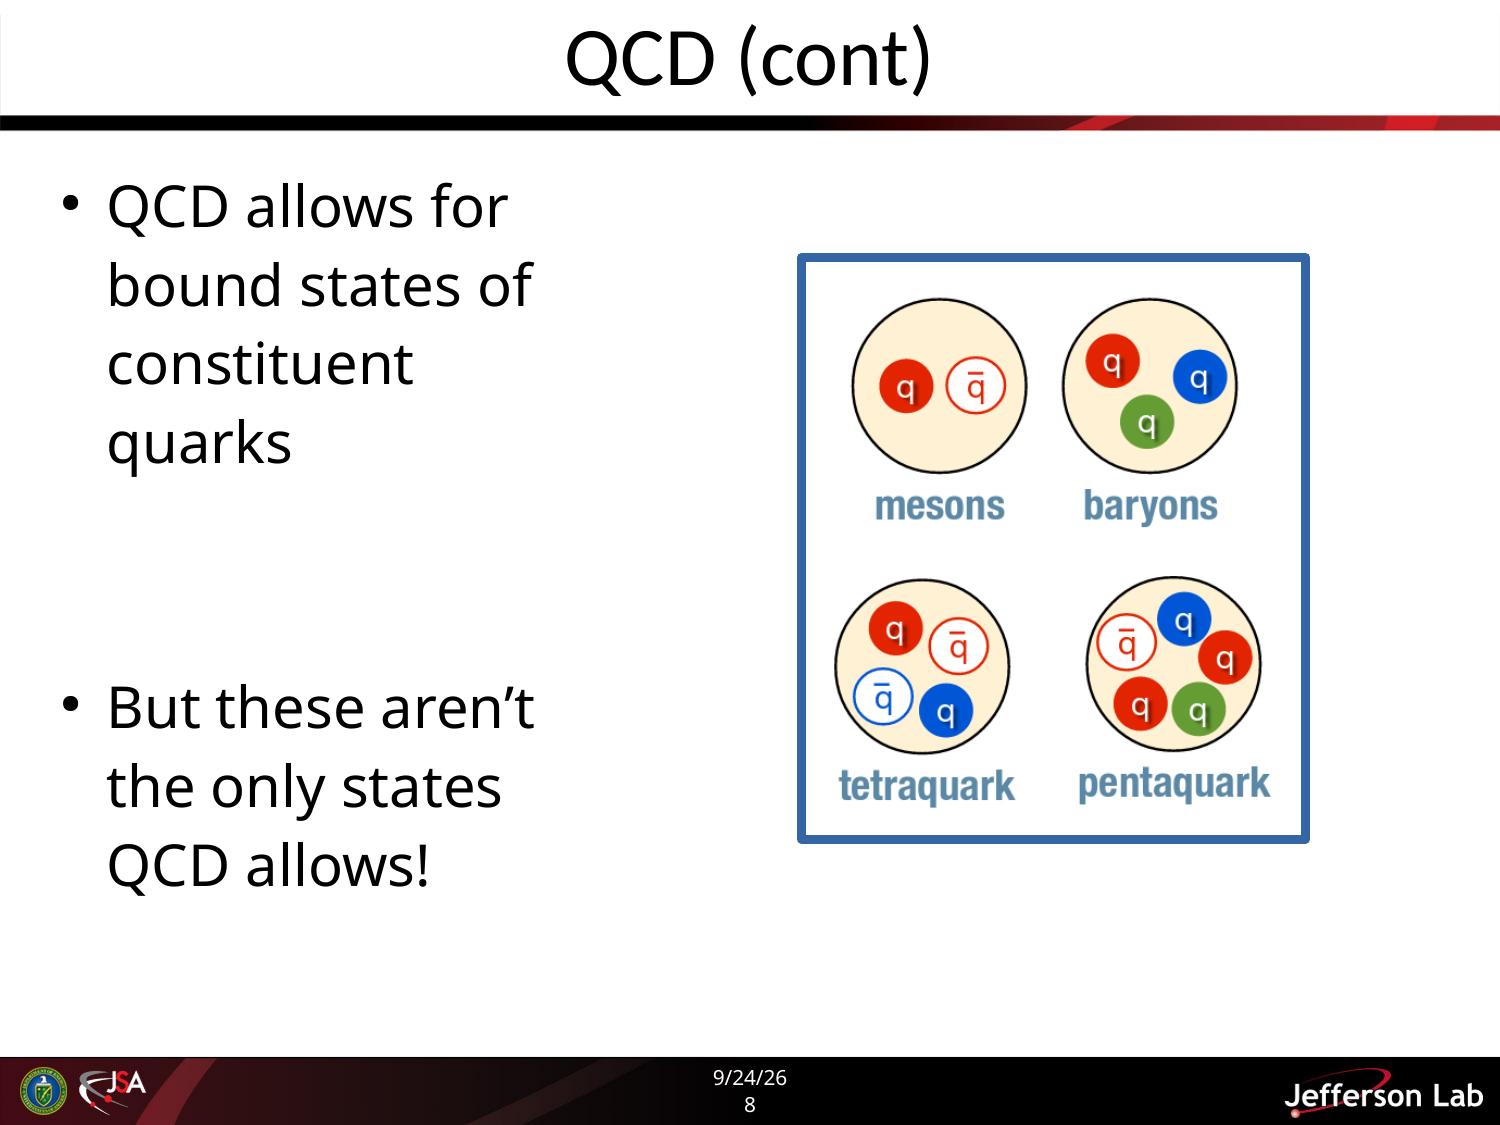

# QCD (cont)
QCD allows for bound states of constituent quarks
But these aren’t the only states QCD allows!
8